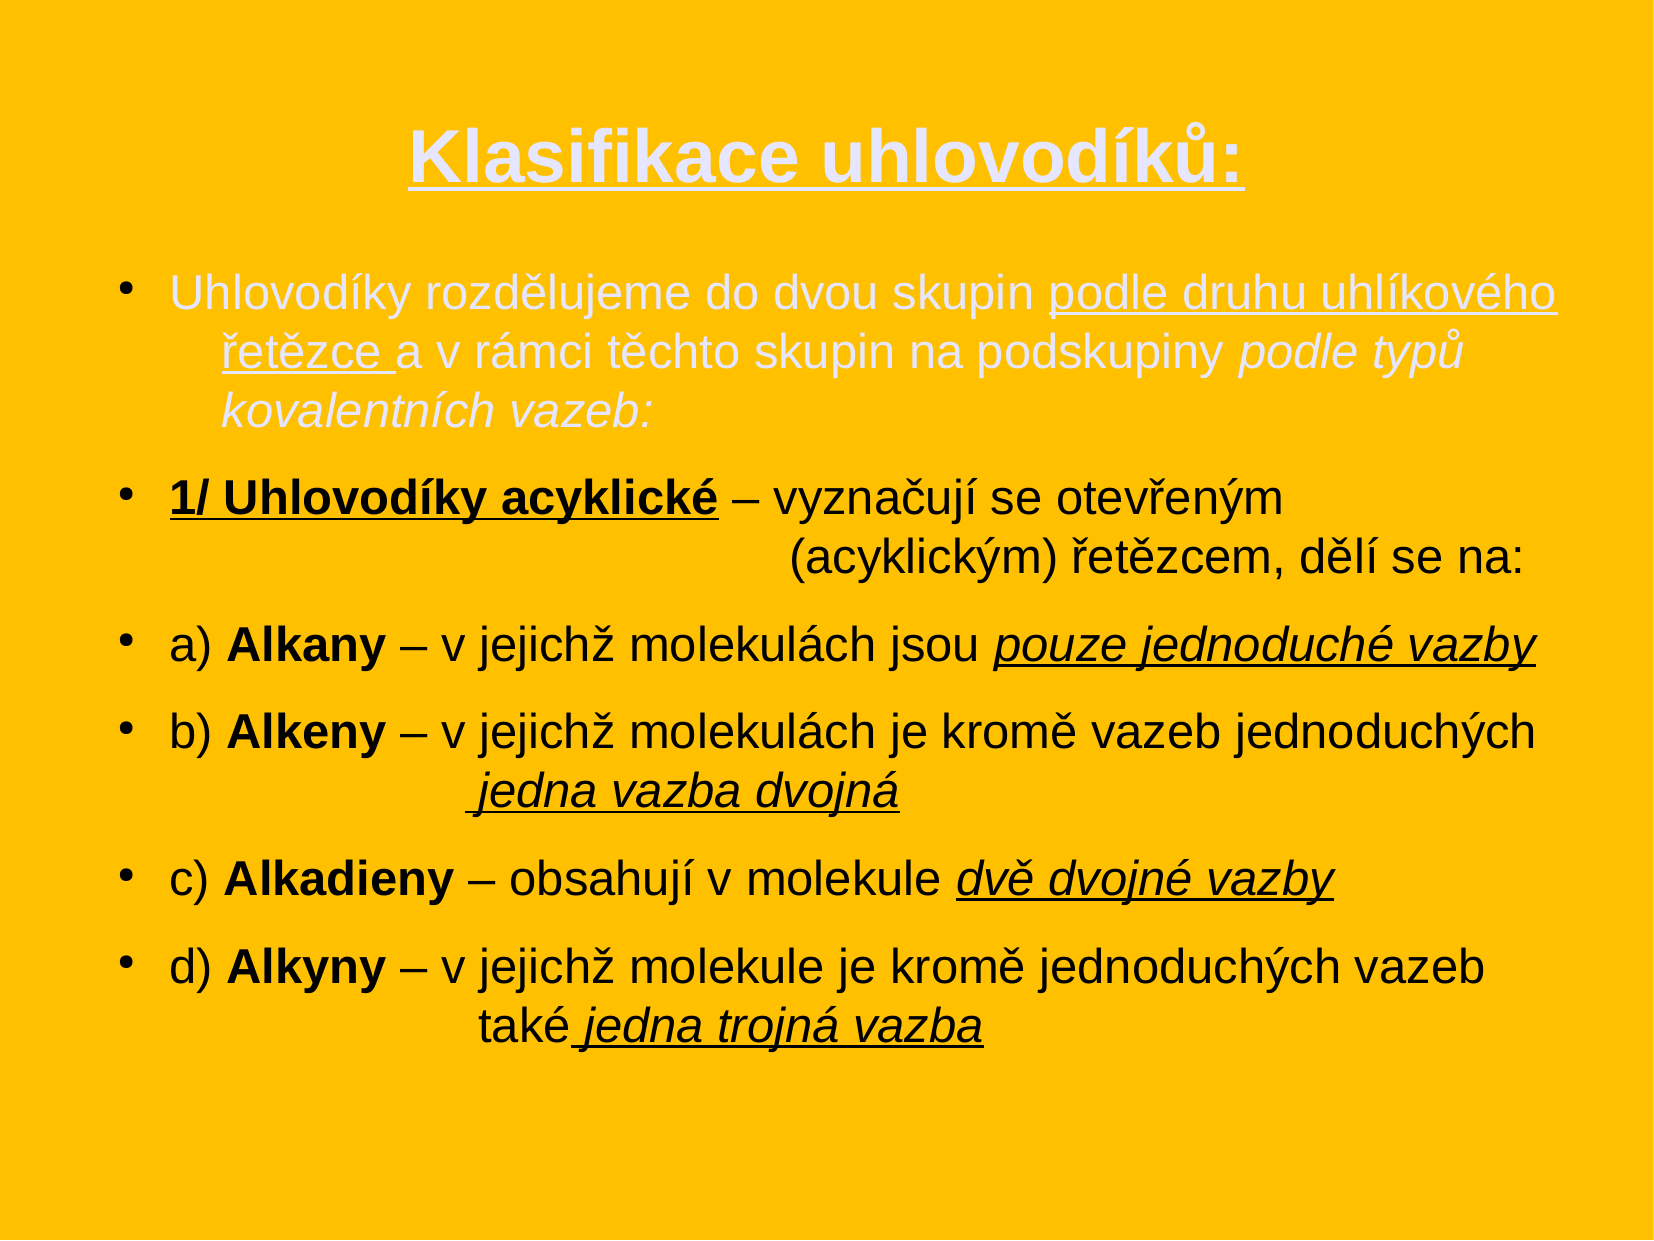

# Klasifikace uhlovodíků:
Uhlovodíky rozdělujeme do dvou skupin podle druhu uhlíkového řetězce a v rámci těchto skupin na podskupiny podle typů kovalentních vazeb:
1/ Uhlovodíky acyklické – vyznačují se otevřeným (acyklickým) řetězcem, dělí se na:
a) Alkany – v jejichž molekulách jsou pouze jednoduché vazby
b) Alkeny – v jejichž molekulách je kromě vazeb jednoduchých jedna vazba dvojná
c) Alkadieny – obsahují v molekule dvě dvojné vazby
d) Alkyny – v jejichž molekule je kromě jednoduchých vazeb také jedna trojná vazba